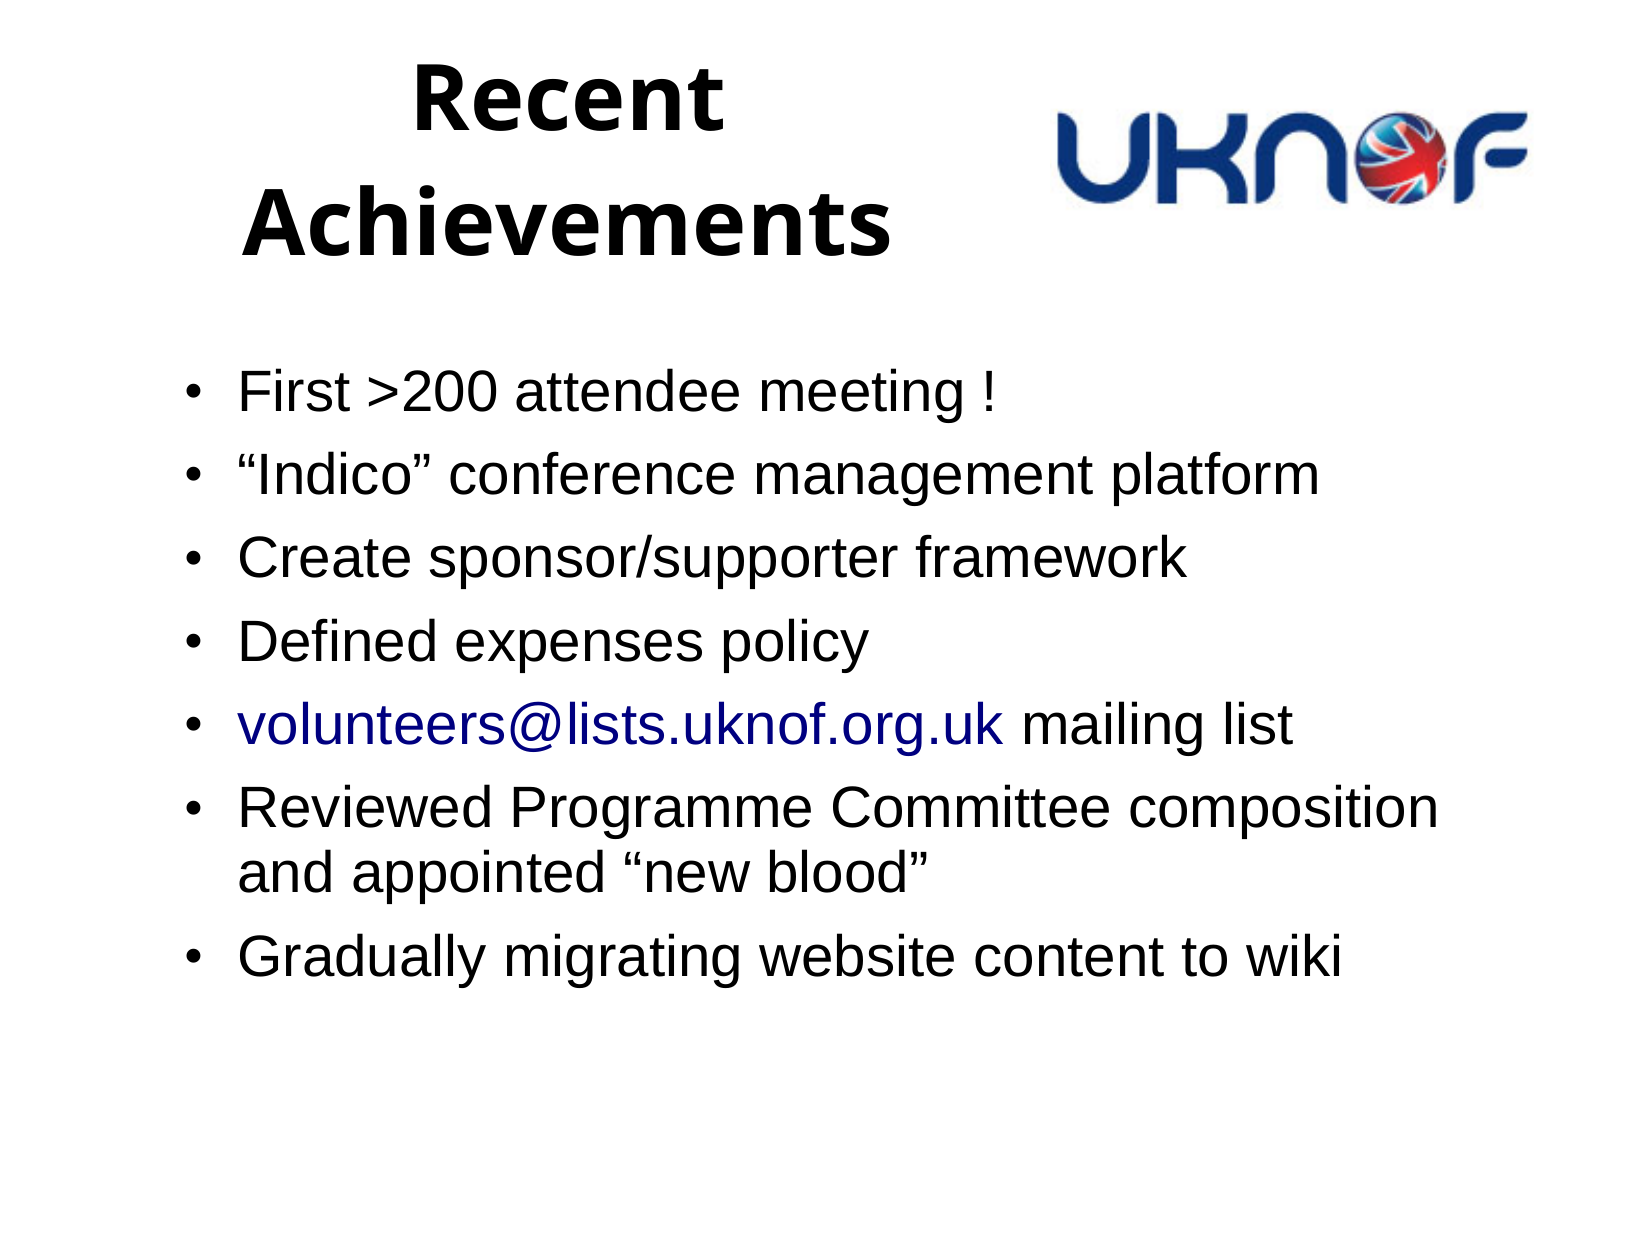

# Recent Achievements
First >200 attendee meeting !
“Indico” conference management platform
Create sponsor/supporter framework
Defined expenses policy
volunteers@lists.uknof.org.uk mailing list
Reviewed Programme Committee composition and appointed “new blood”
Gradually migrating website content to wiki